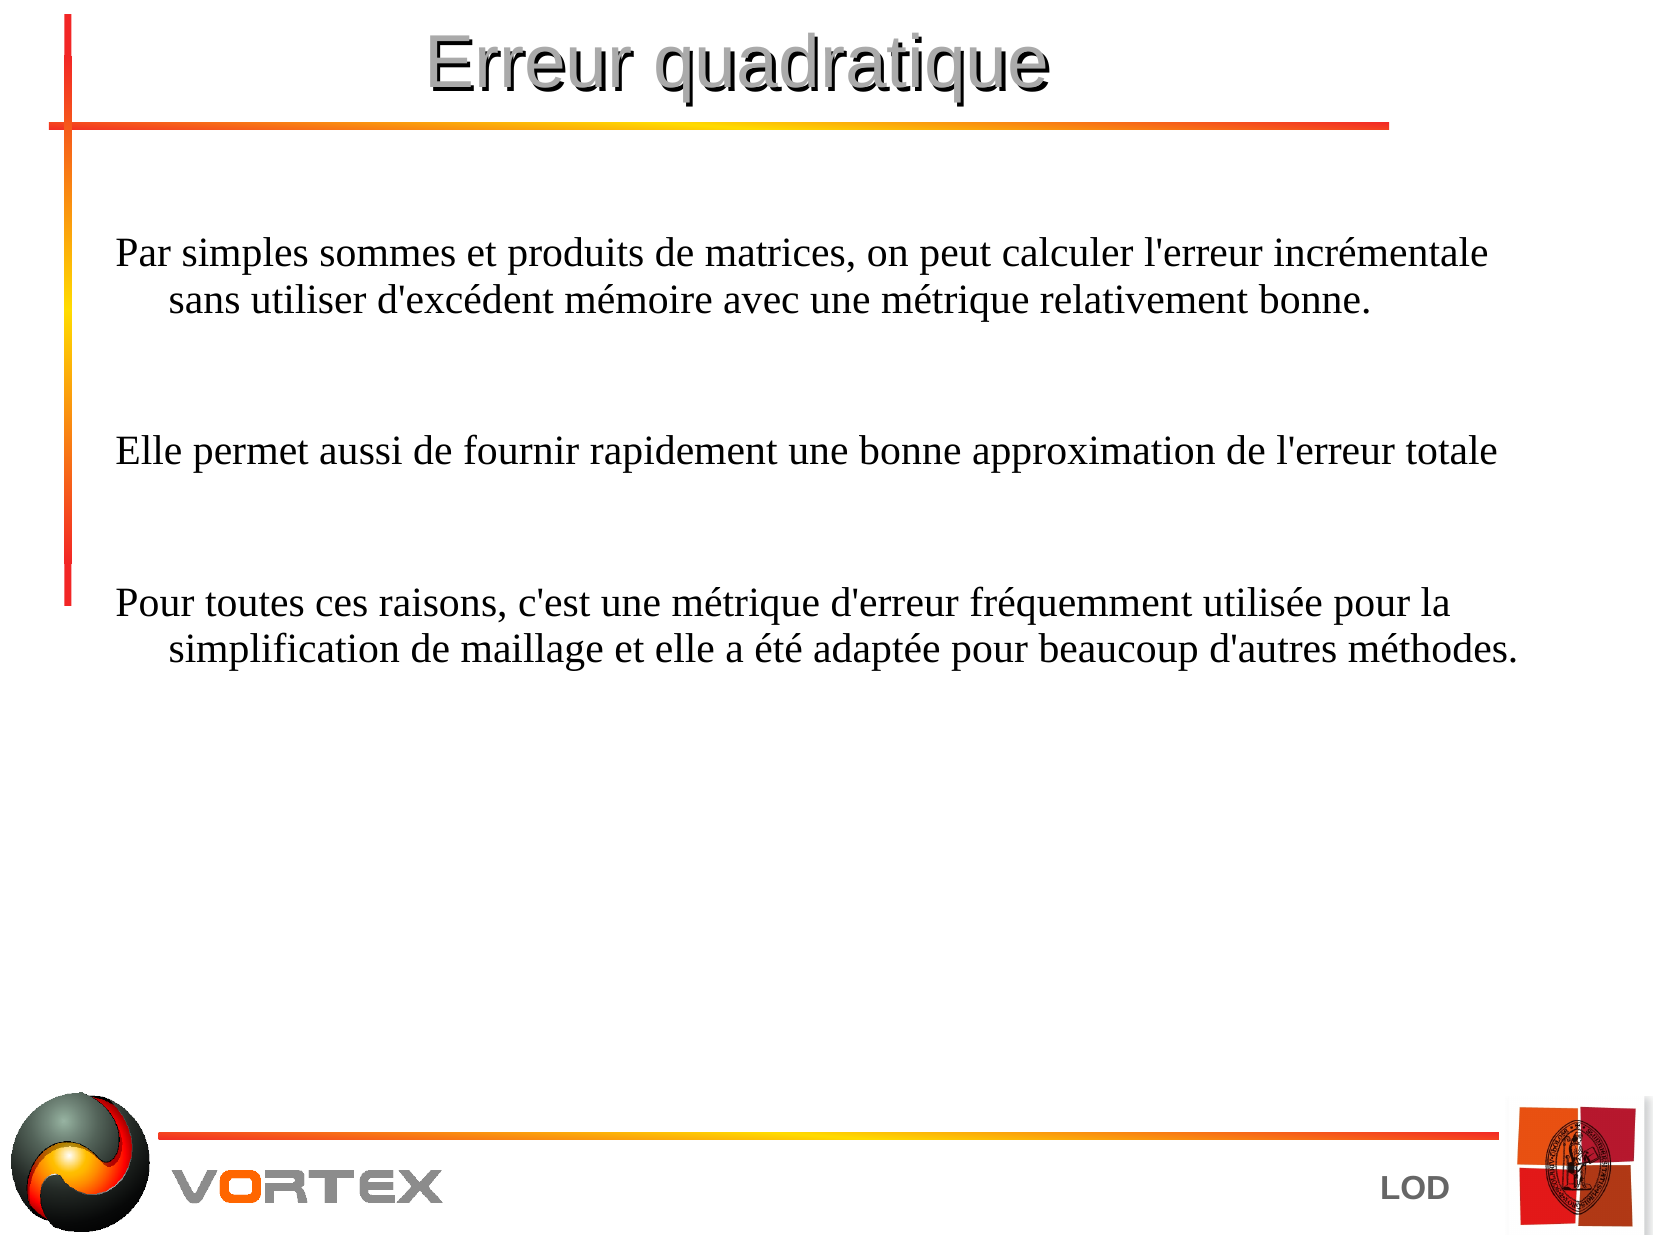

# Erreur quadratique
Par simples sommes et produits de matrices, on peut calculer l'erreur incrémentale sans utiliser d'excédent mémoire avec une métrique relativement bonne.
Elle permet aussi de fournir rapidement une bonne approximation de l'erreur totale
Pour toutes ces raisons, c'est une métrique d'erreur fréquemment utilisée pour la simplification de maillage et elle a été adaptée pour beaucoup d'autres méthodes.